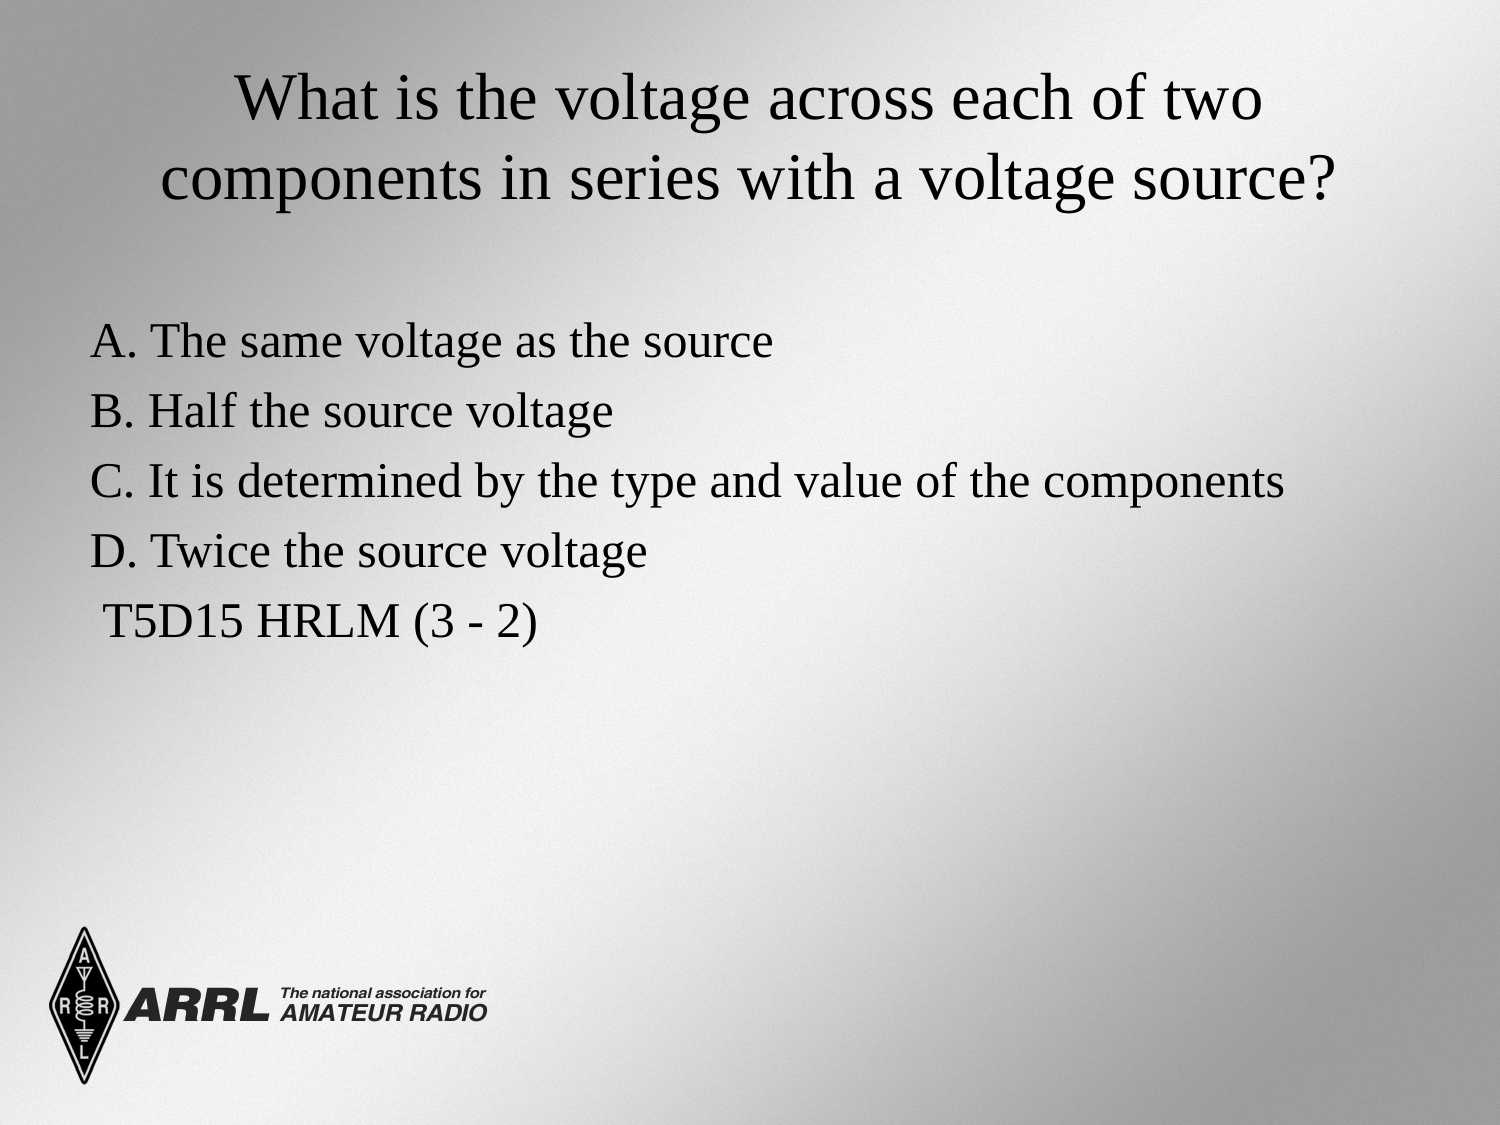

# What is the voltage across each of two components in series with a voltage source?
A. The same voltage as the source
B. Half the source voltage
C. It is determined by the type and value of the components
D. Twice the source voltage
 T5D15 HRLM (3 - 2)